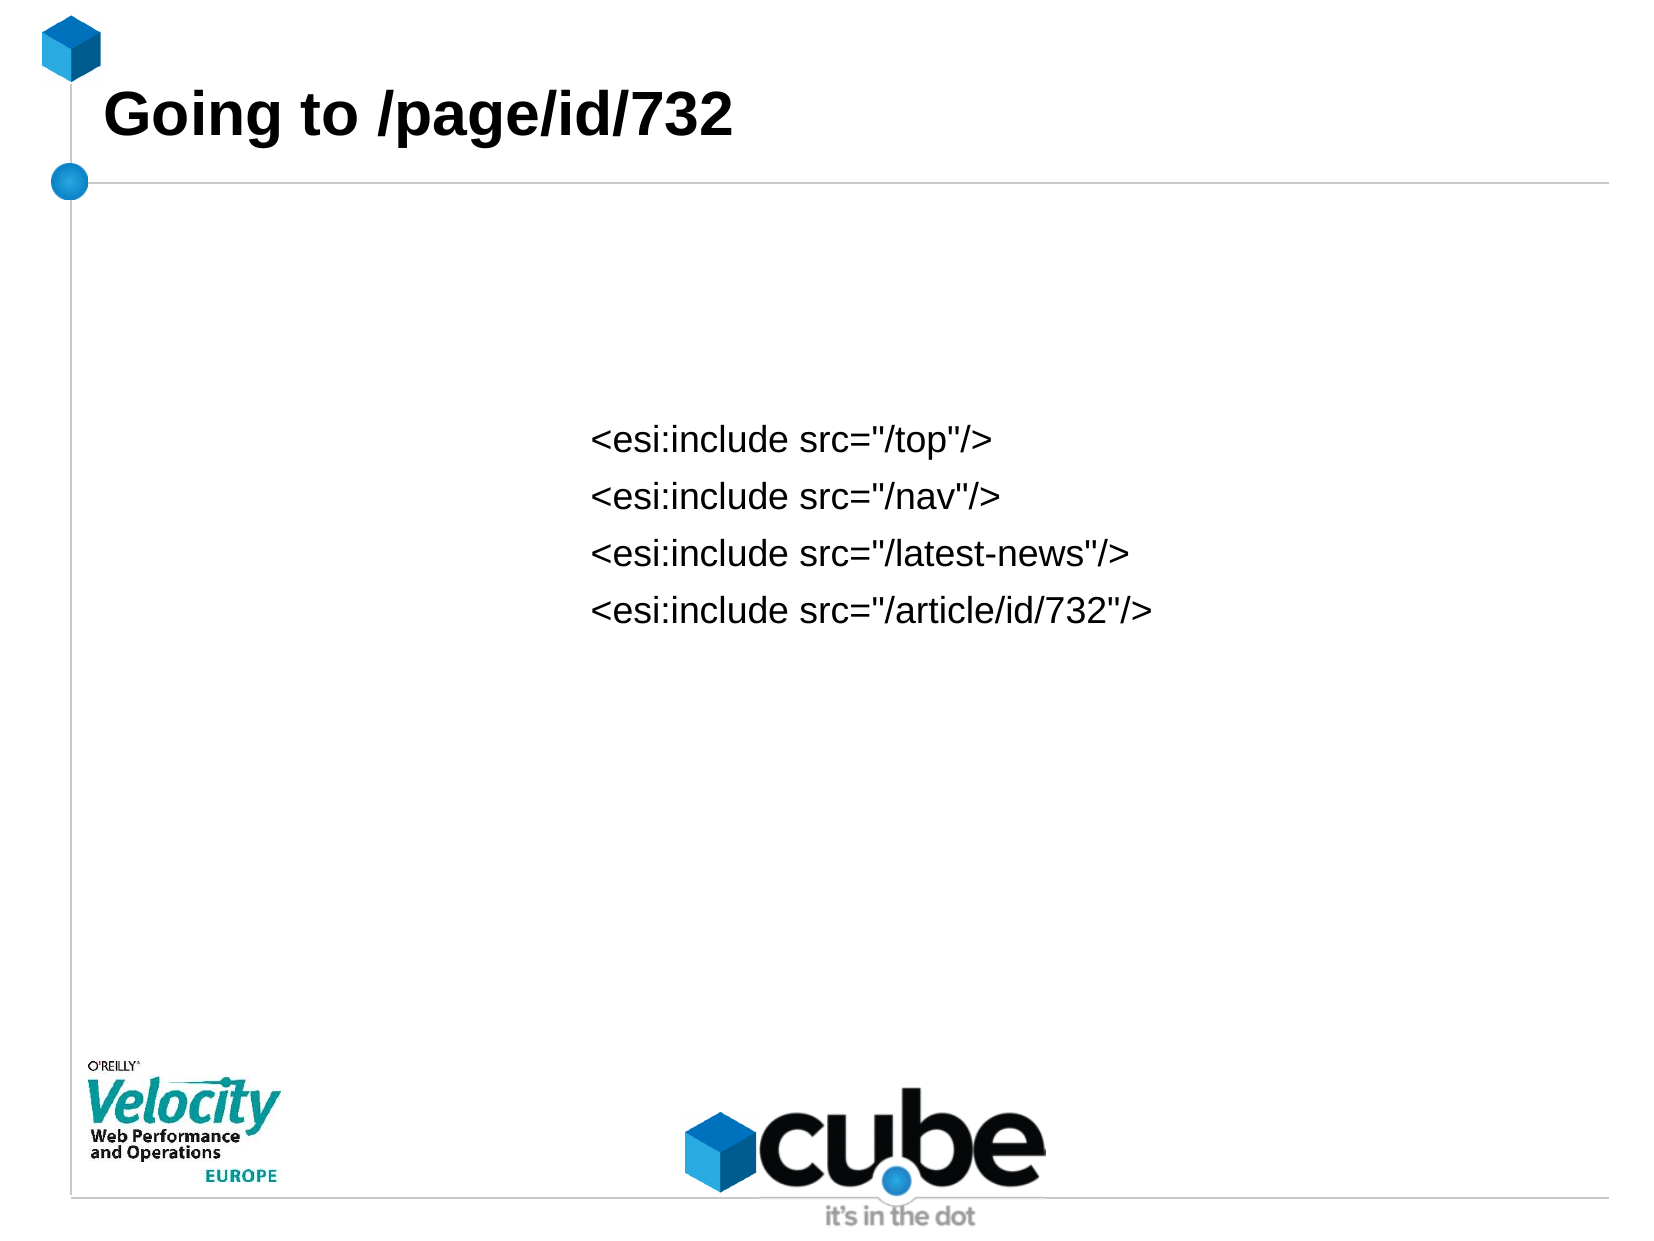

# Going to /page/id/732
<esi:include src="/top"/>
<esi:include src="/nav"/>
<esi:include src="/latest-news"/>
<esi:include src="/article/id/732"/>